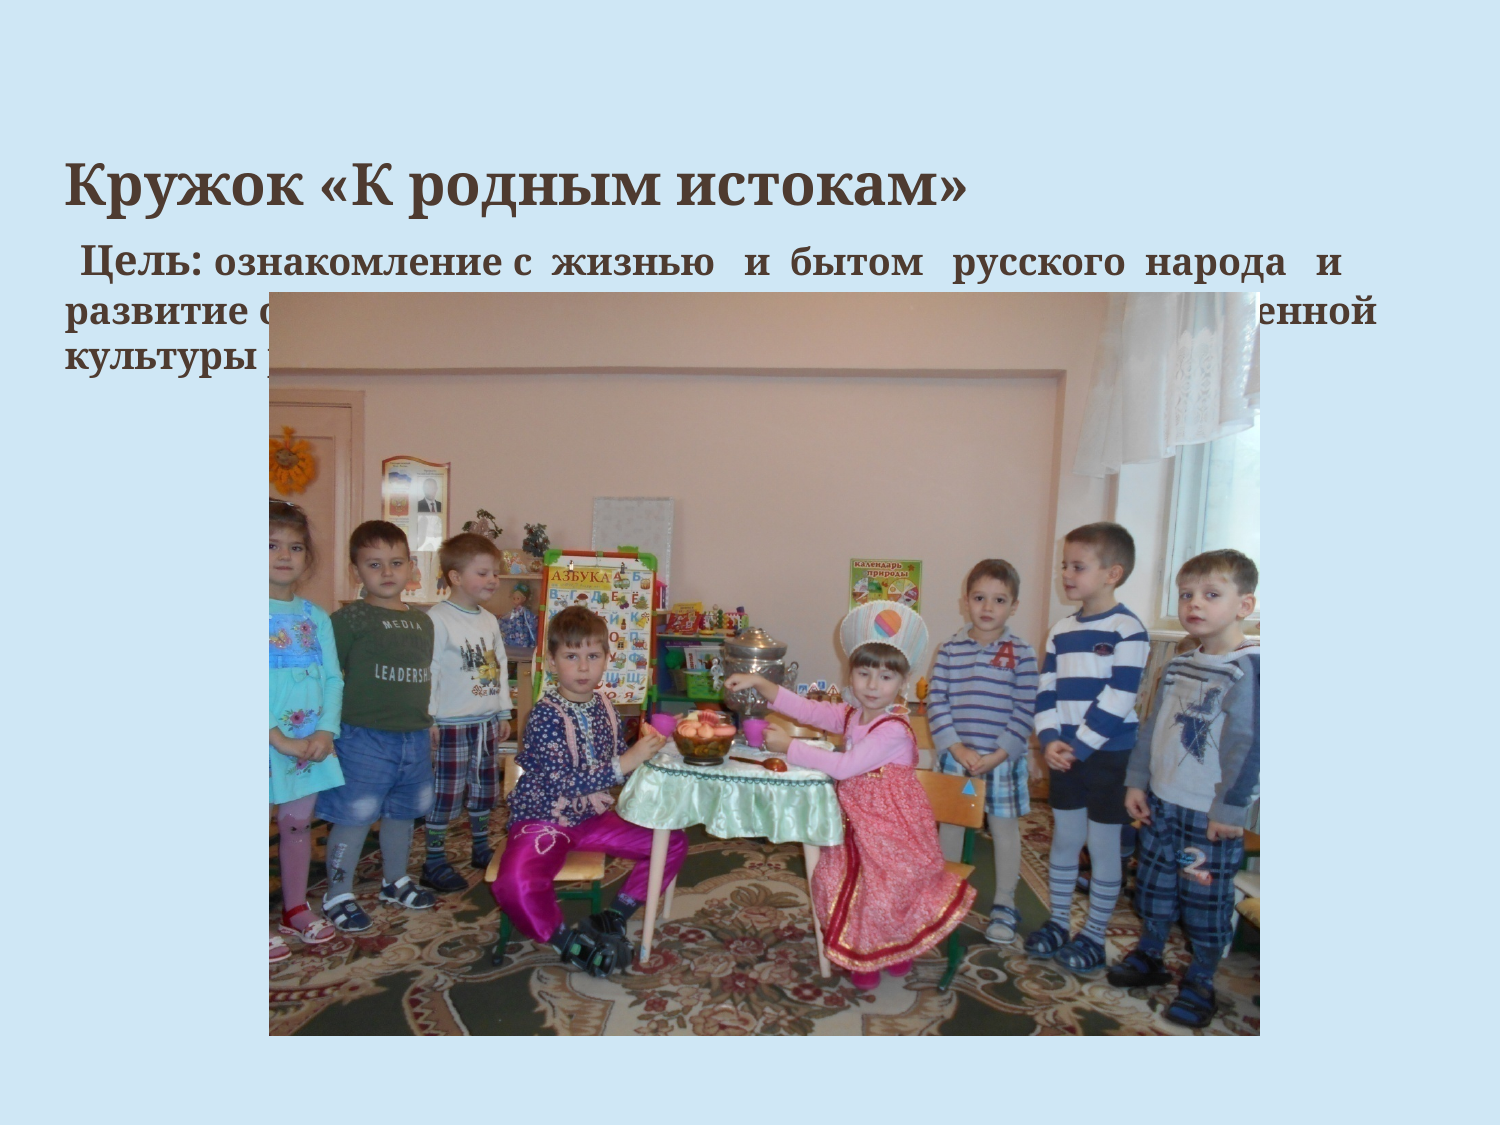

# Кружок «К родным истокам» Цель: ознакомление с жизнью и бытом русского народа и развитие основ нравственно- патриотической и художественной культуры ребенка.